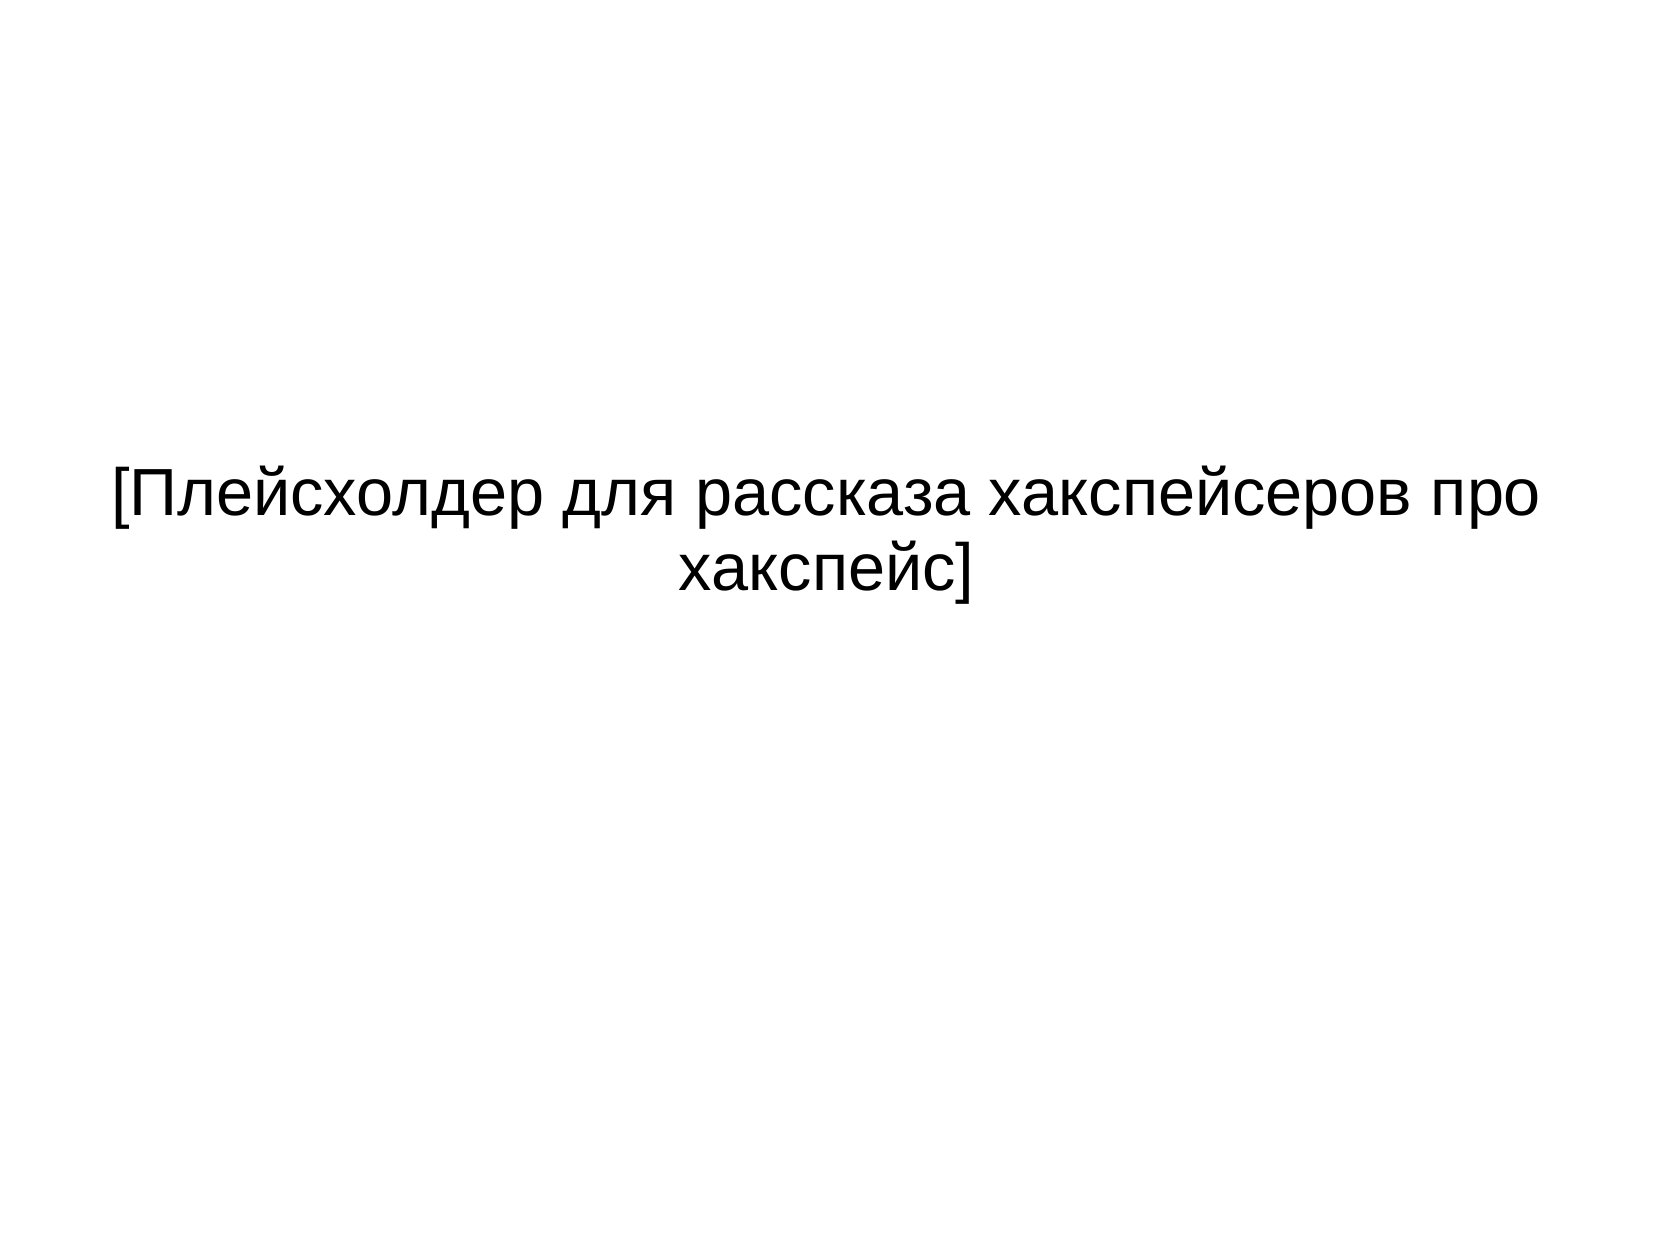

# [Плейсхолдер для рассказа хакспейсеров про хакспейс]